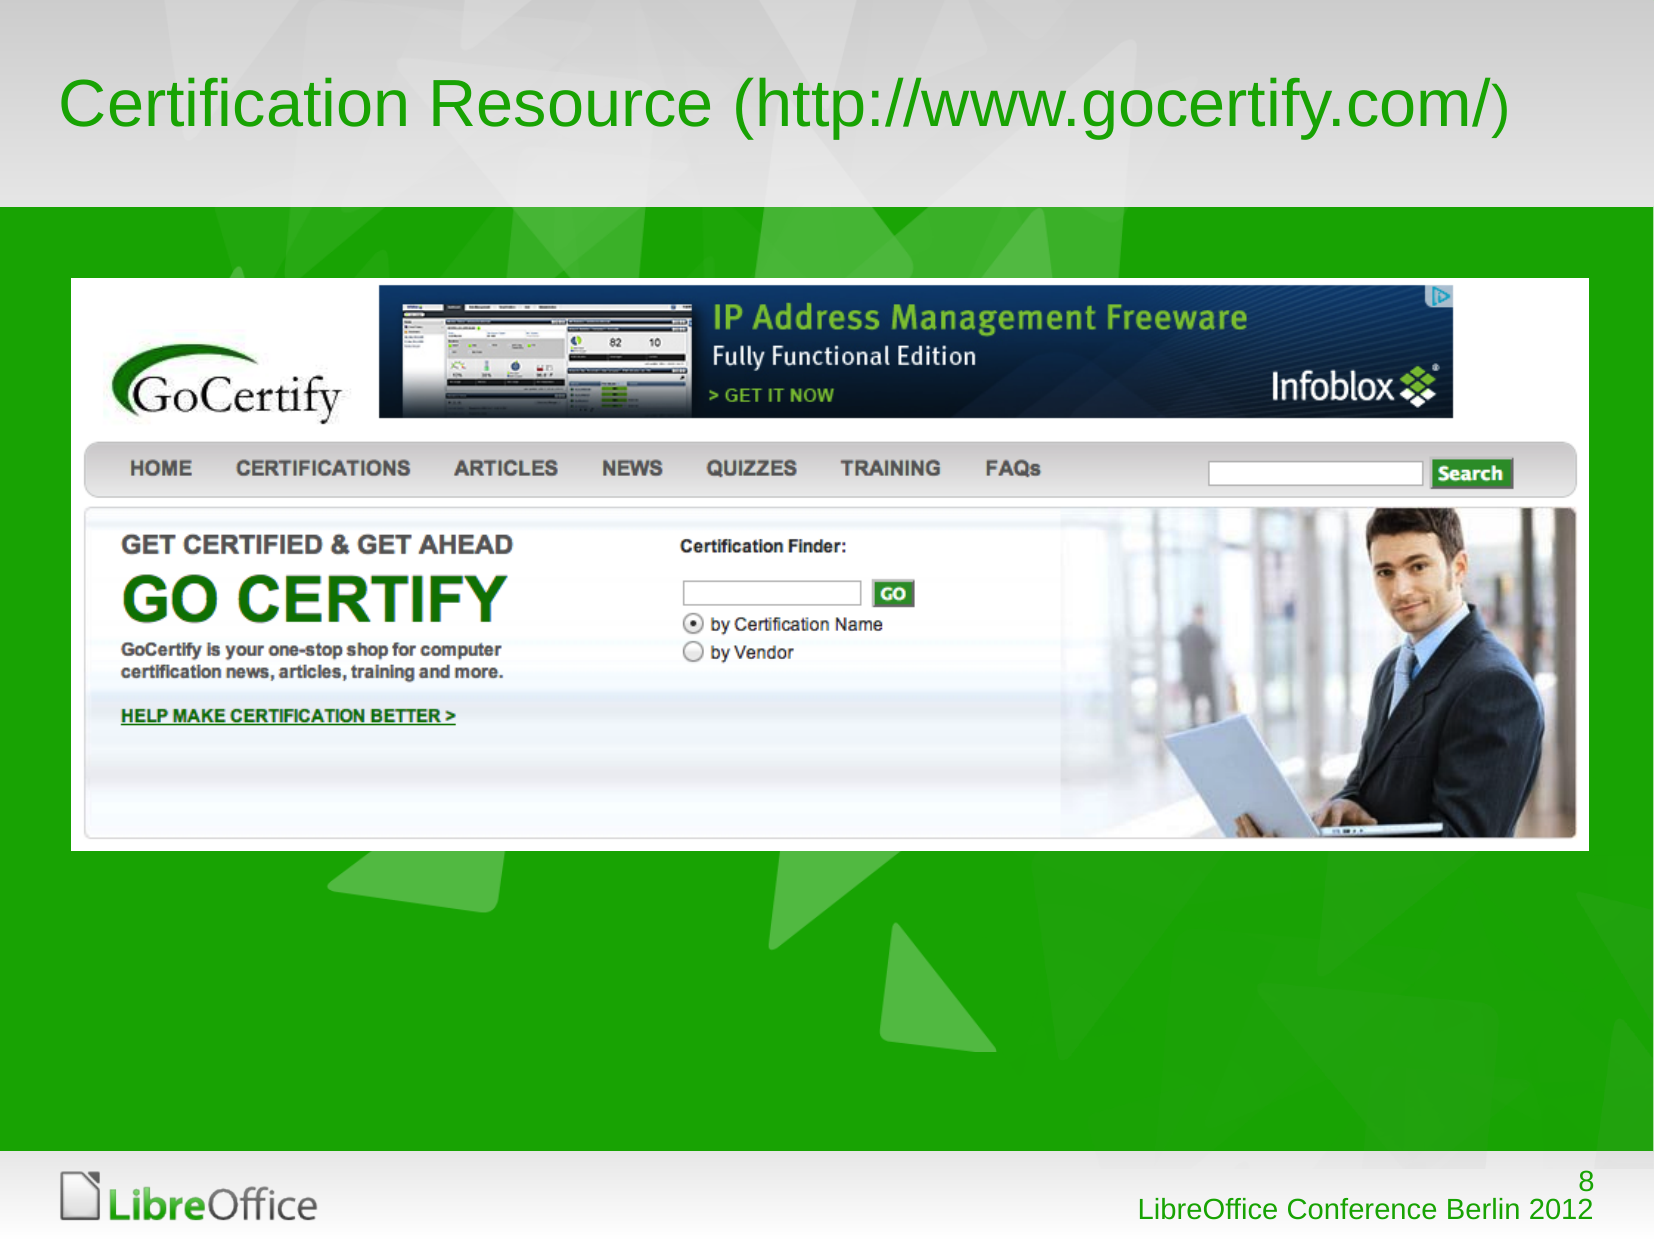

# Certification Resource (http://www.gocertify.com/)
8
LibreOffice Conference Berlin 2012